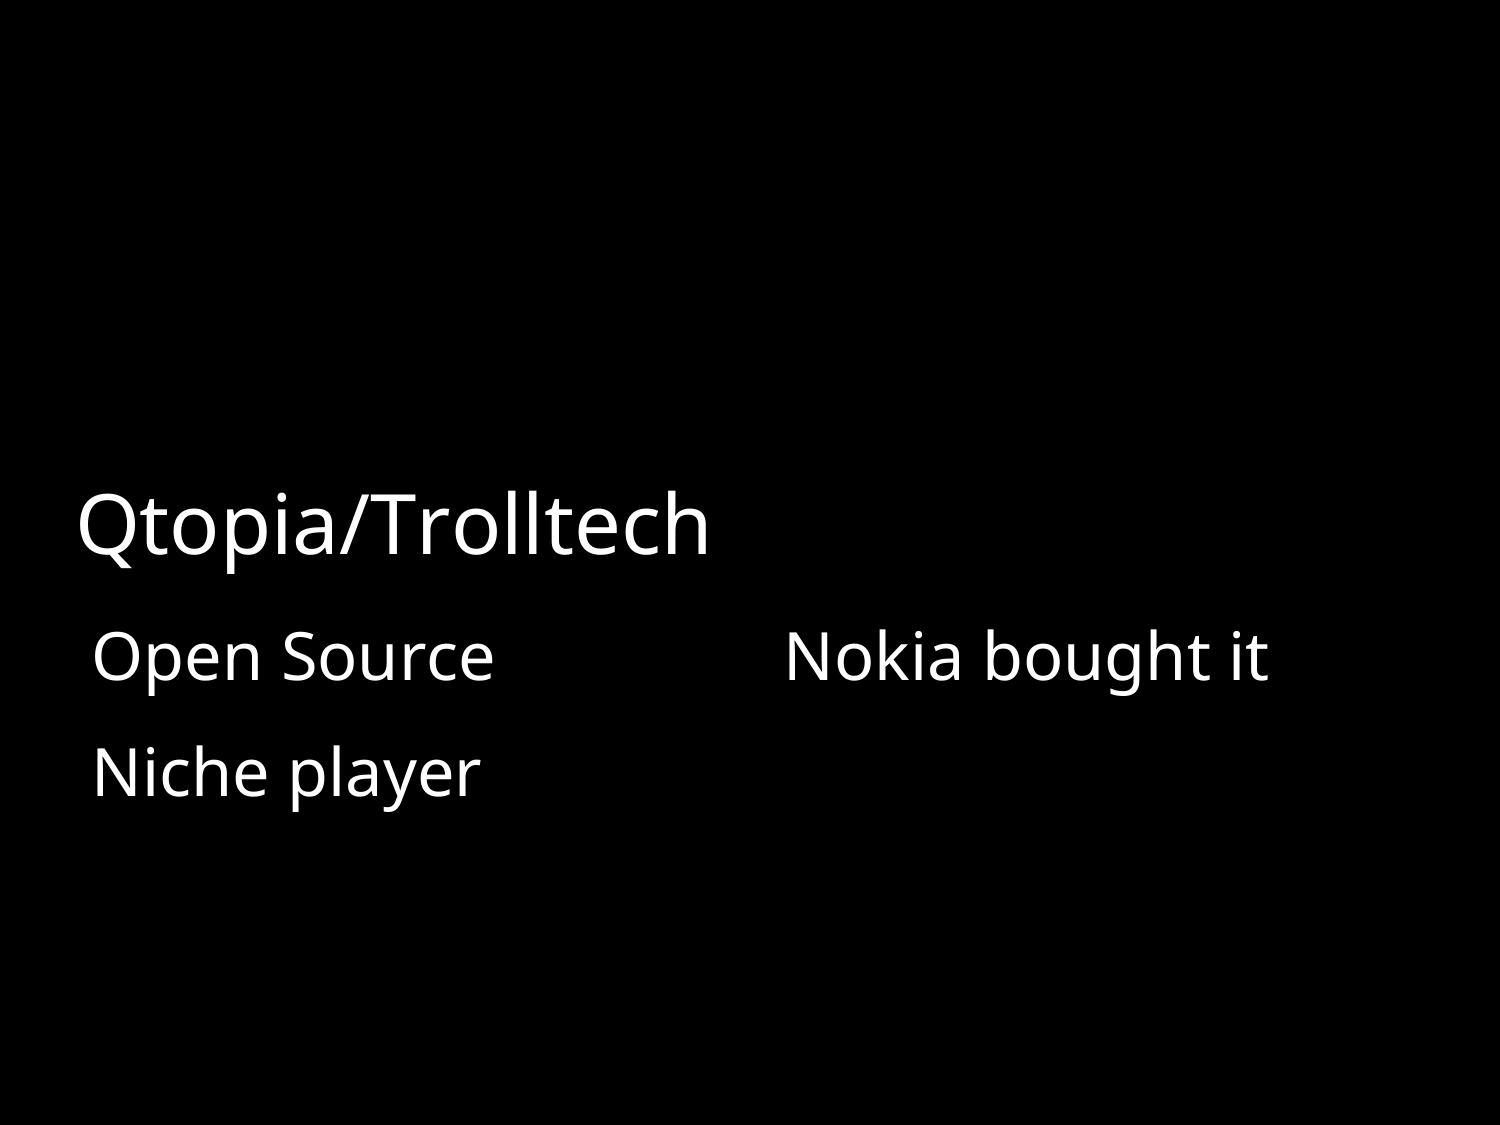

# Qtopia/Trolltech
Open Source
Niche player
Nokia bought it